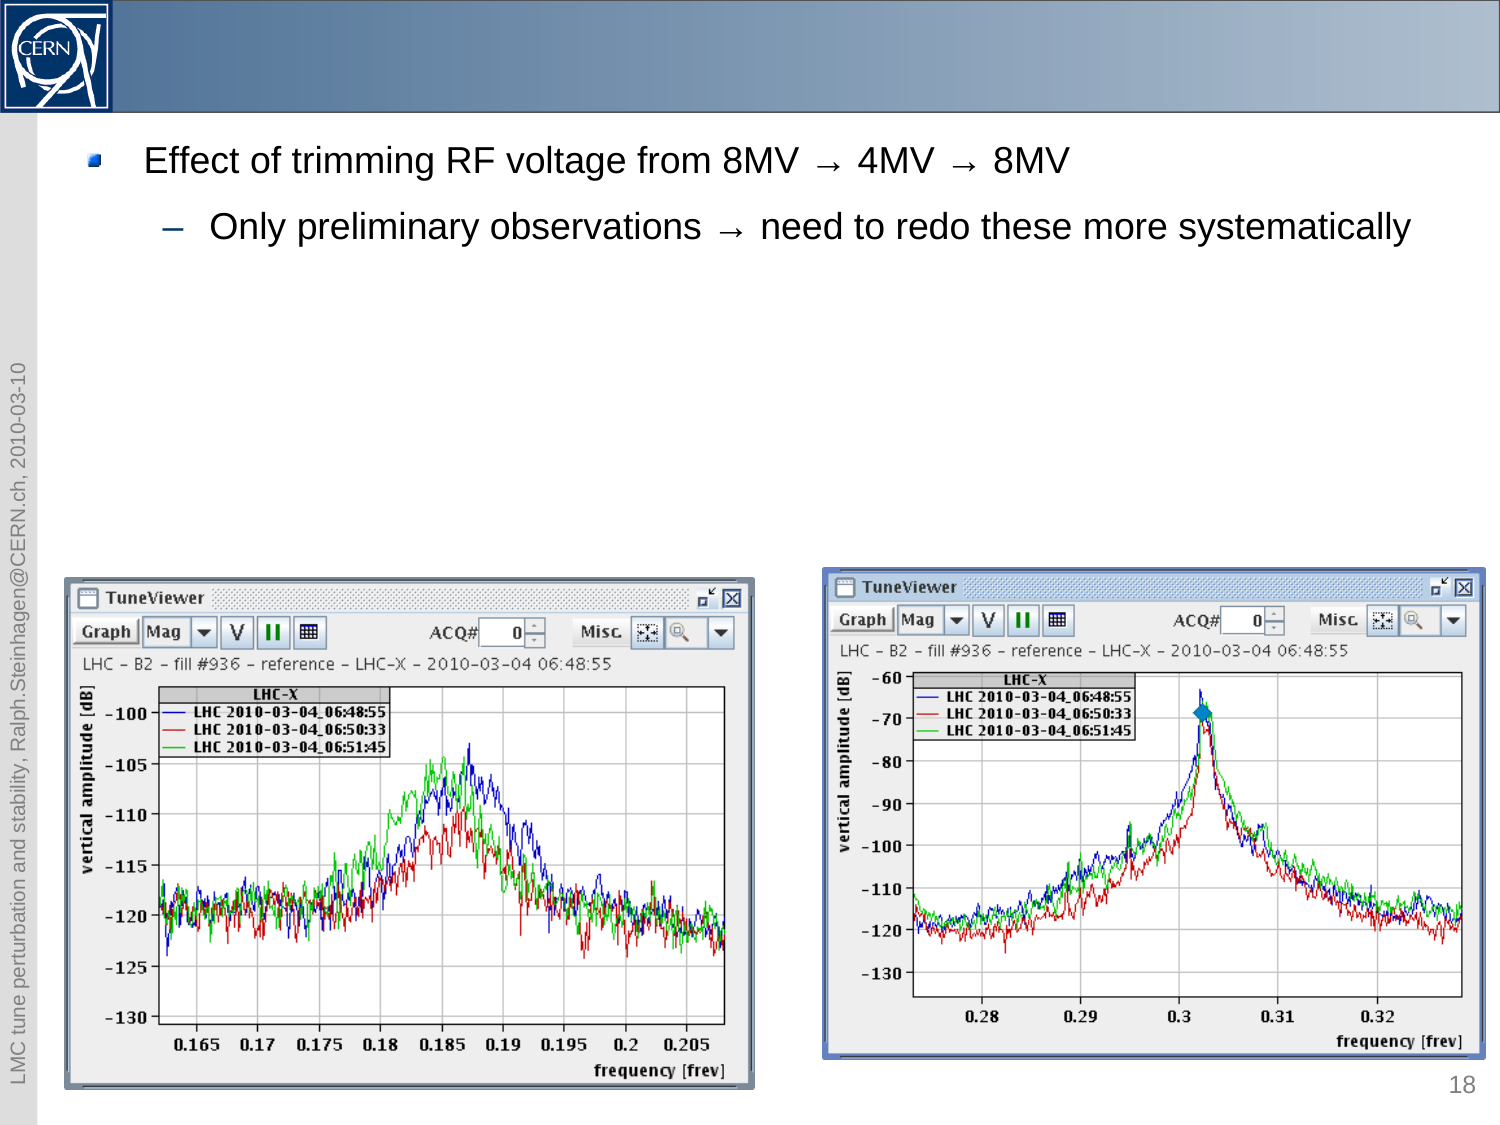

#
Effect of trimming RF voltage from 8MV → 4MV → 8MV
Only preliminary observations → need to redo these more systematically